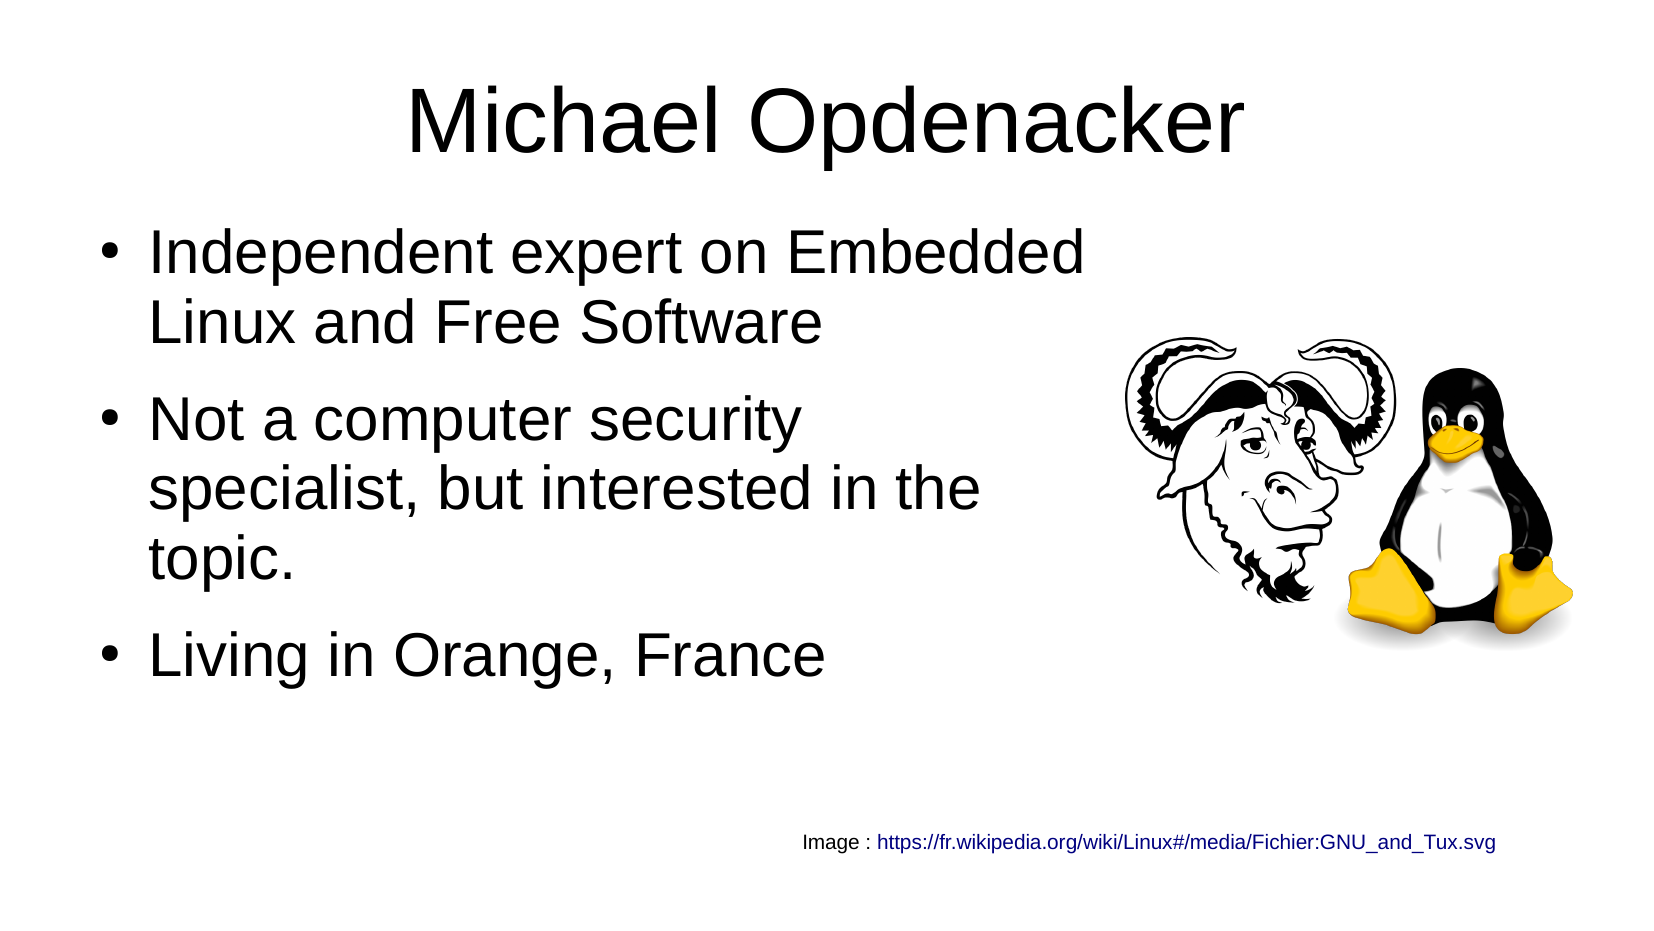

# Michael Opdenacker
Independent expert on Embedded Linux and Free Software
Not a computer security specialist, but interested in the topic.
Living in Orange, France
Image : https://fr.wikipedia.org/wiki/Linux#/media/Fichier:GNU_and_Tux.svg